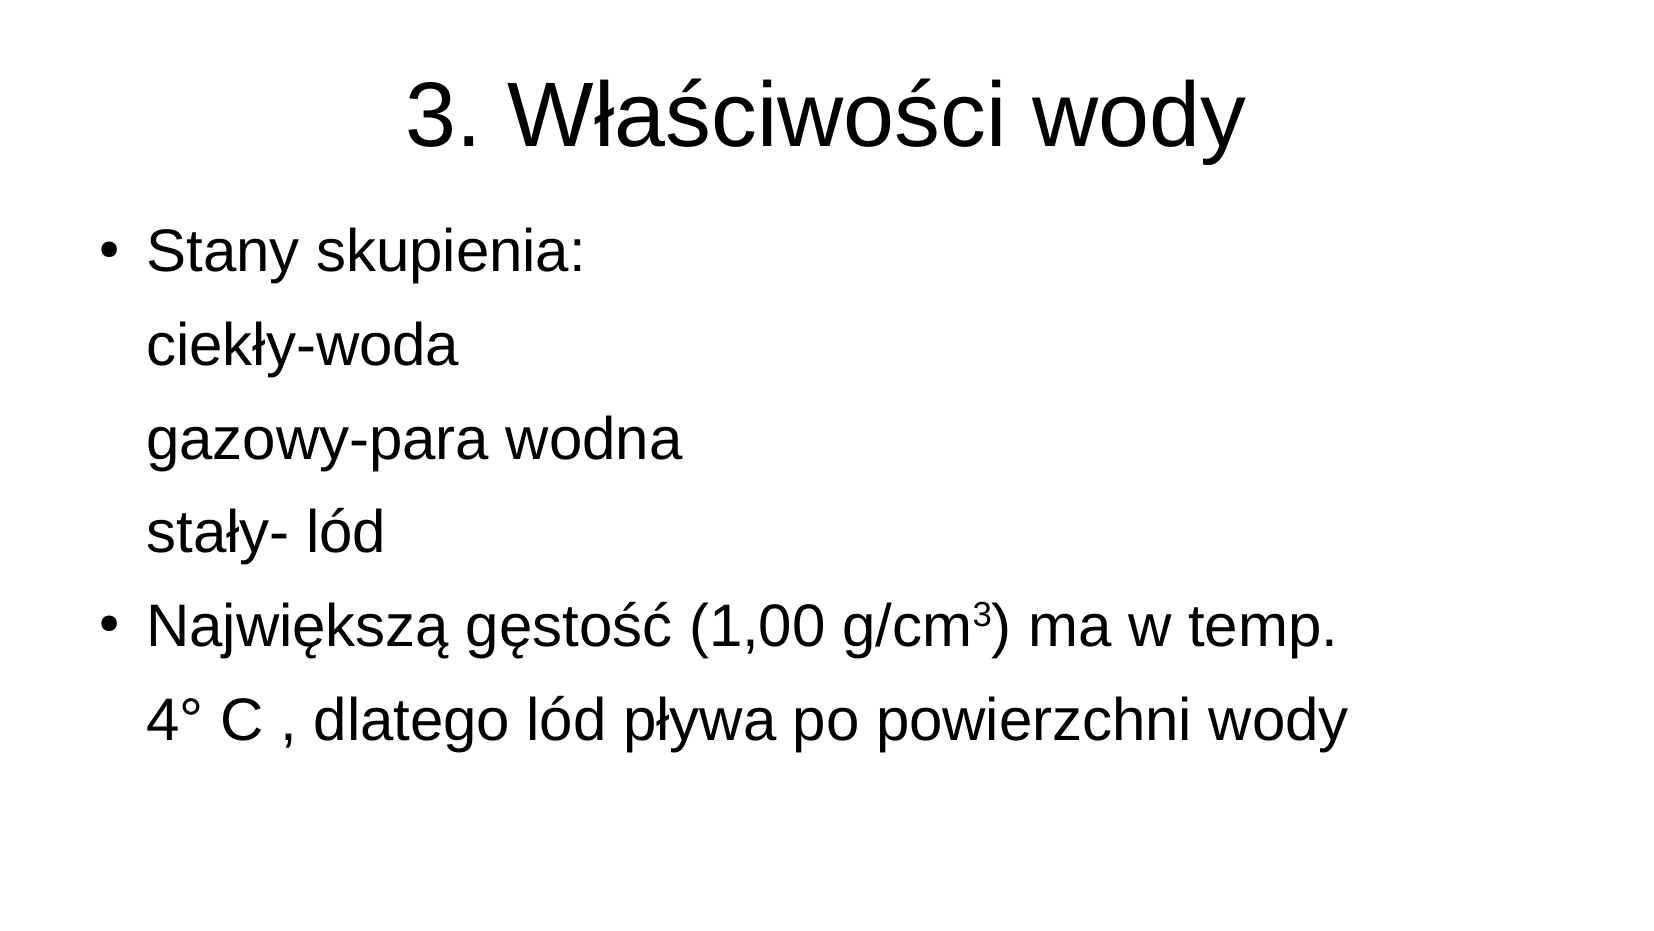

# 3. Właściwości wody
Stany skupienia:
ciekły-woda
gazowy-para wodna
stały- lód
Największą gęstość (1,00 g/cm3) ma w temp.
4° C , dlatego lód pływa po powierzchni wody